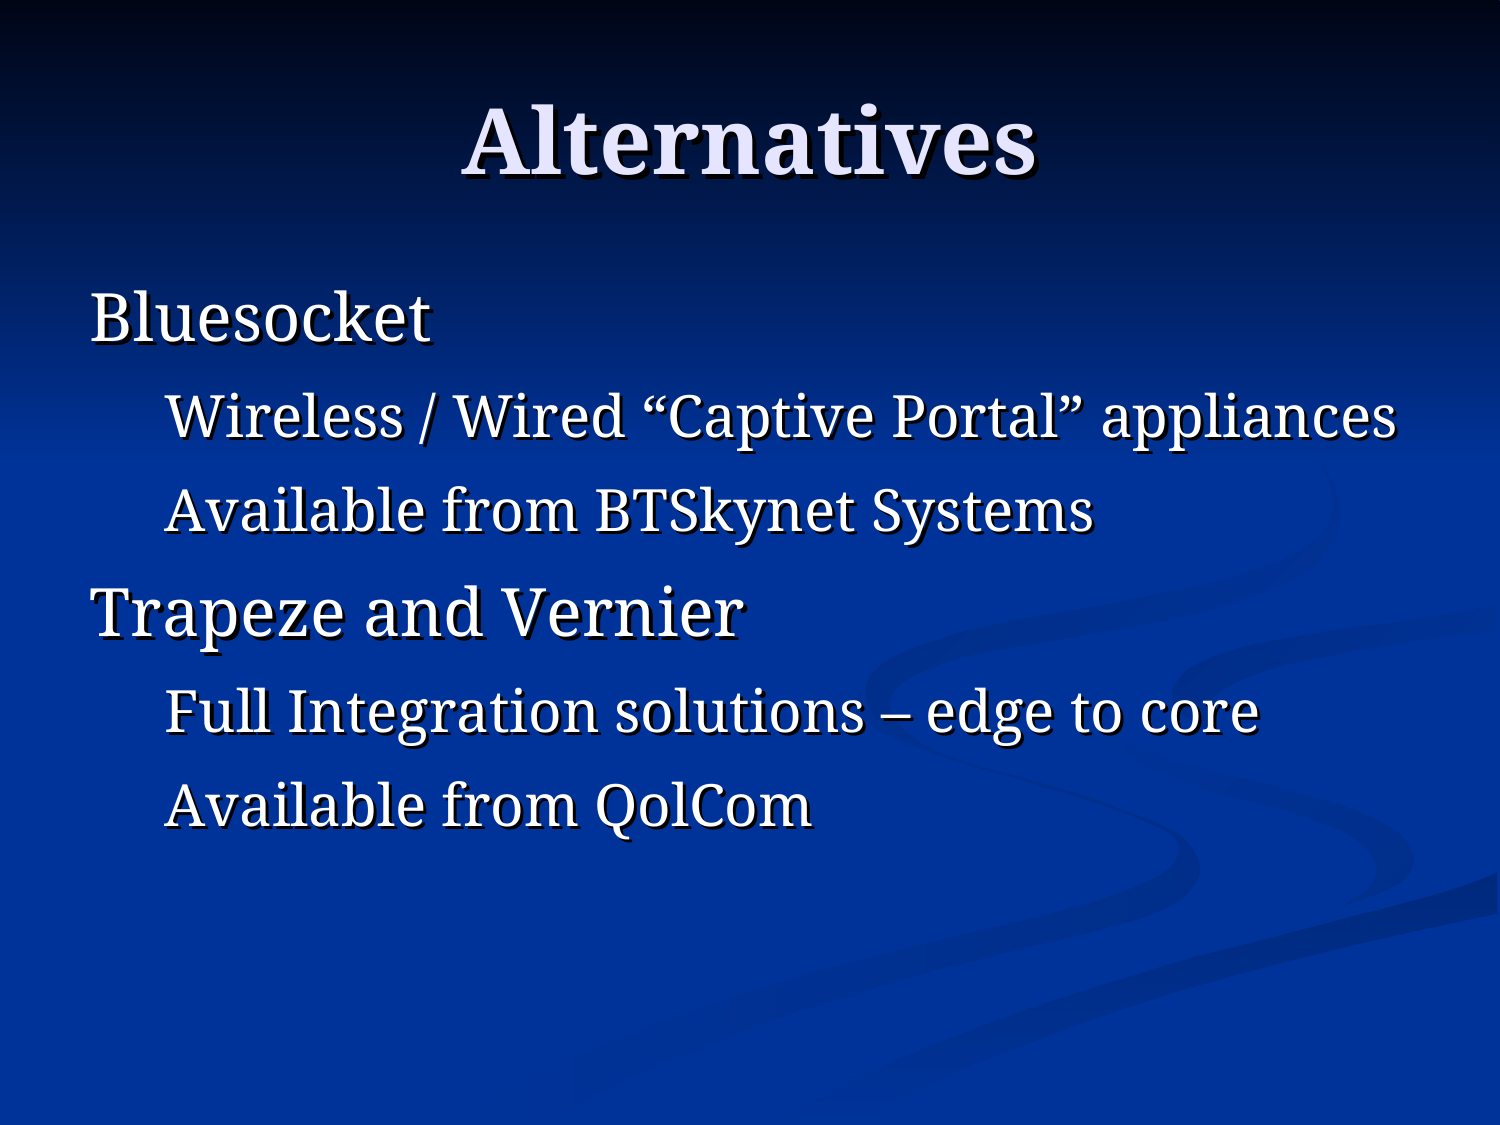

# Alternatives
Bluesocket
Wireless / Wired “Captive Portal” appliances
Available from BTSkynet Systems
Trapeze and Vernier
Full Integration solutions – edge to core
Available from QolCom